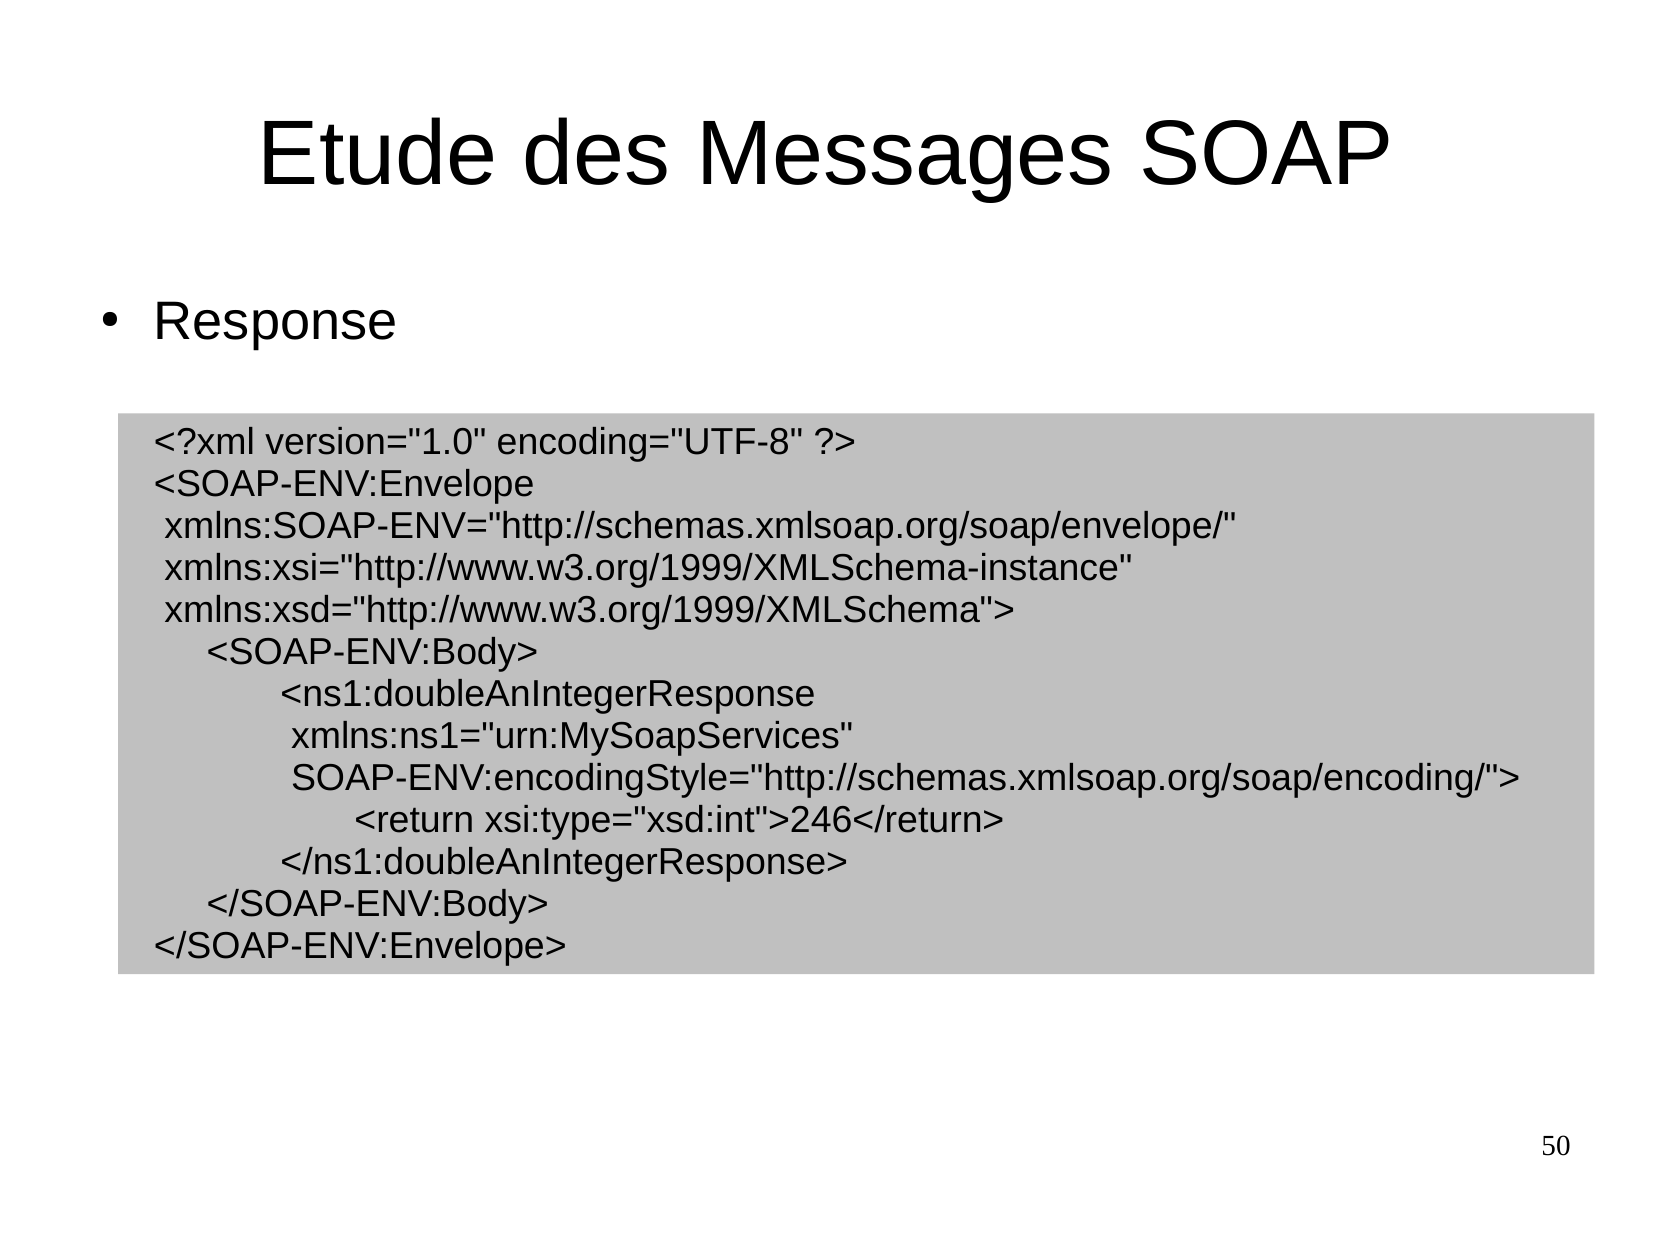

# Etude des Messages SOAP
Response
 <?xml version="1.0" encoding="UTF-8" ?>
 <SOAP-ENV:Envelope
 xmlns:SOAP-ENV="http://schemas.xmlsoap.org/soap/envelope/"
 xmlns:xsi="http://www.w3.org/1999/XMLSchema-instance"
 xmlns:xsd="http://www.w3.org/1999/XMLSchema">
	<SOAP-ENV:Body>
		<ns1:doubleAnIntegerResponse
		 xmlns:ns1="urn:MySoapServices"
		 SOAP-ENV:encodingStyle="http://schemas.xmlsoap.org/soap/encoding/">
			<return xsi:type="xsd:int">246</return>
		</ns1:doubleAnIntegerResponse>
	</SOAP-ENV:Body>
 </SOAP-ENV:Envelope>
50